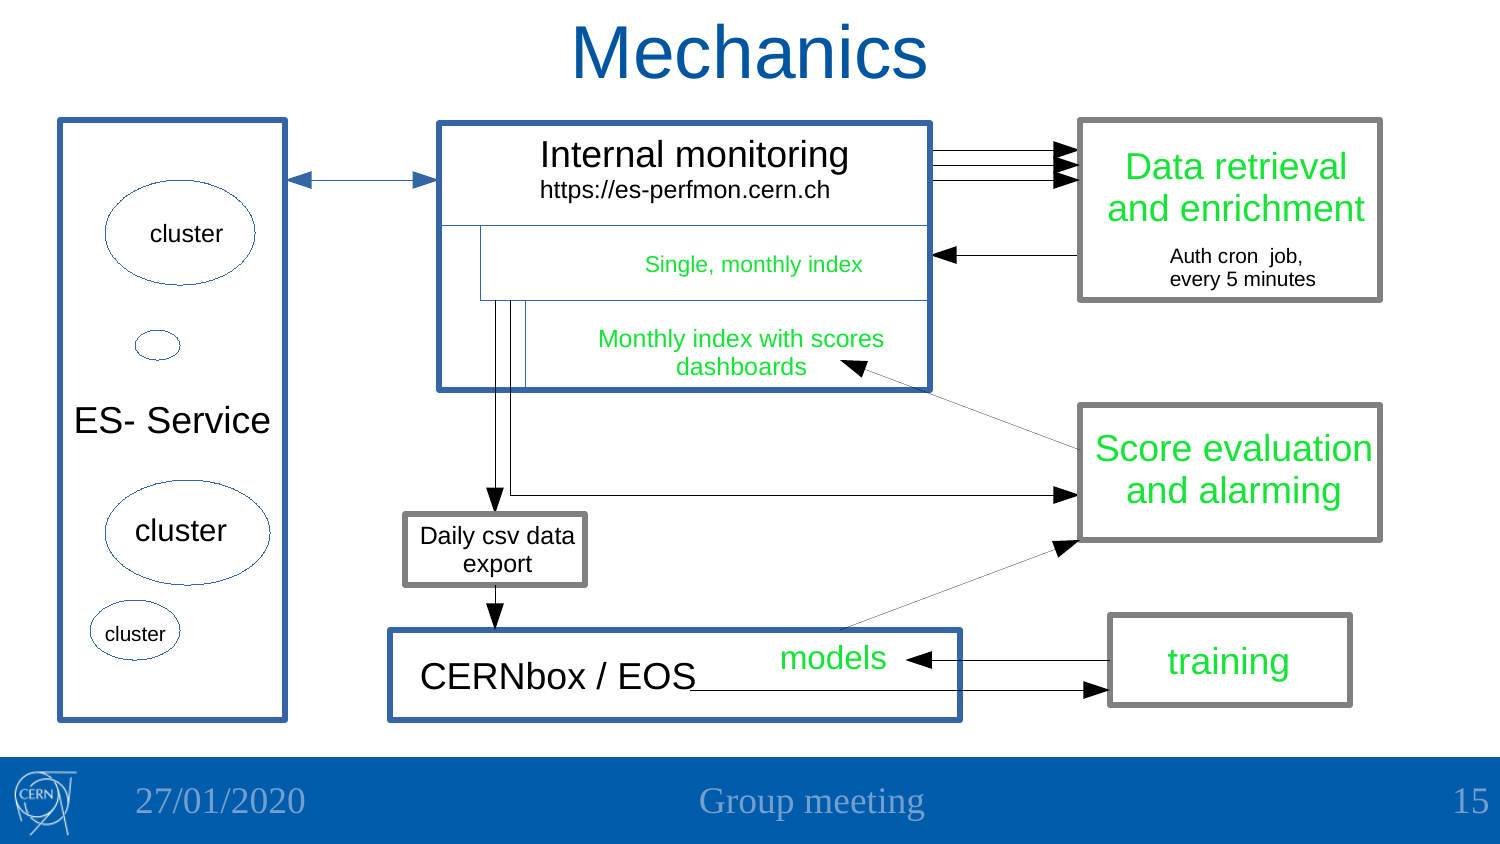

# Mechanics
ES- Service
Internal monitoring
https://es-perfmon.cern.ch
Data retrieval
and enrichment
cluster
Auth cron job,
every 5 minutes
Single, monthly index
Monthly index with scores
dashboards
Score evaluation
and alarming
cluster
Daily csv data export
cluster
models
training
CERNbox / EOS
27/01/2020
Group meeting
15